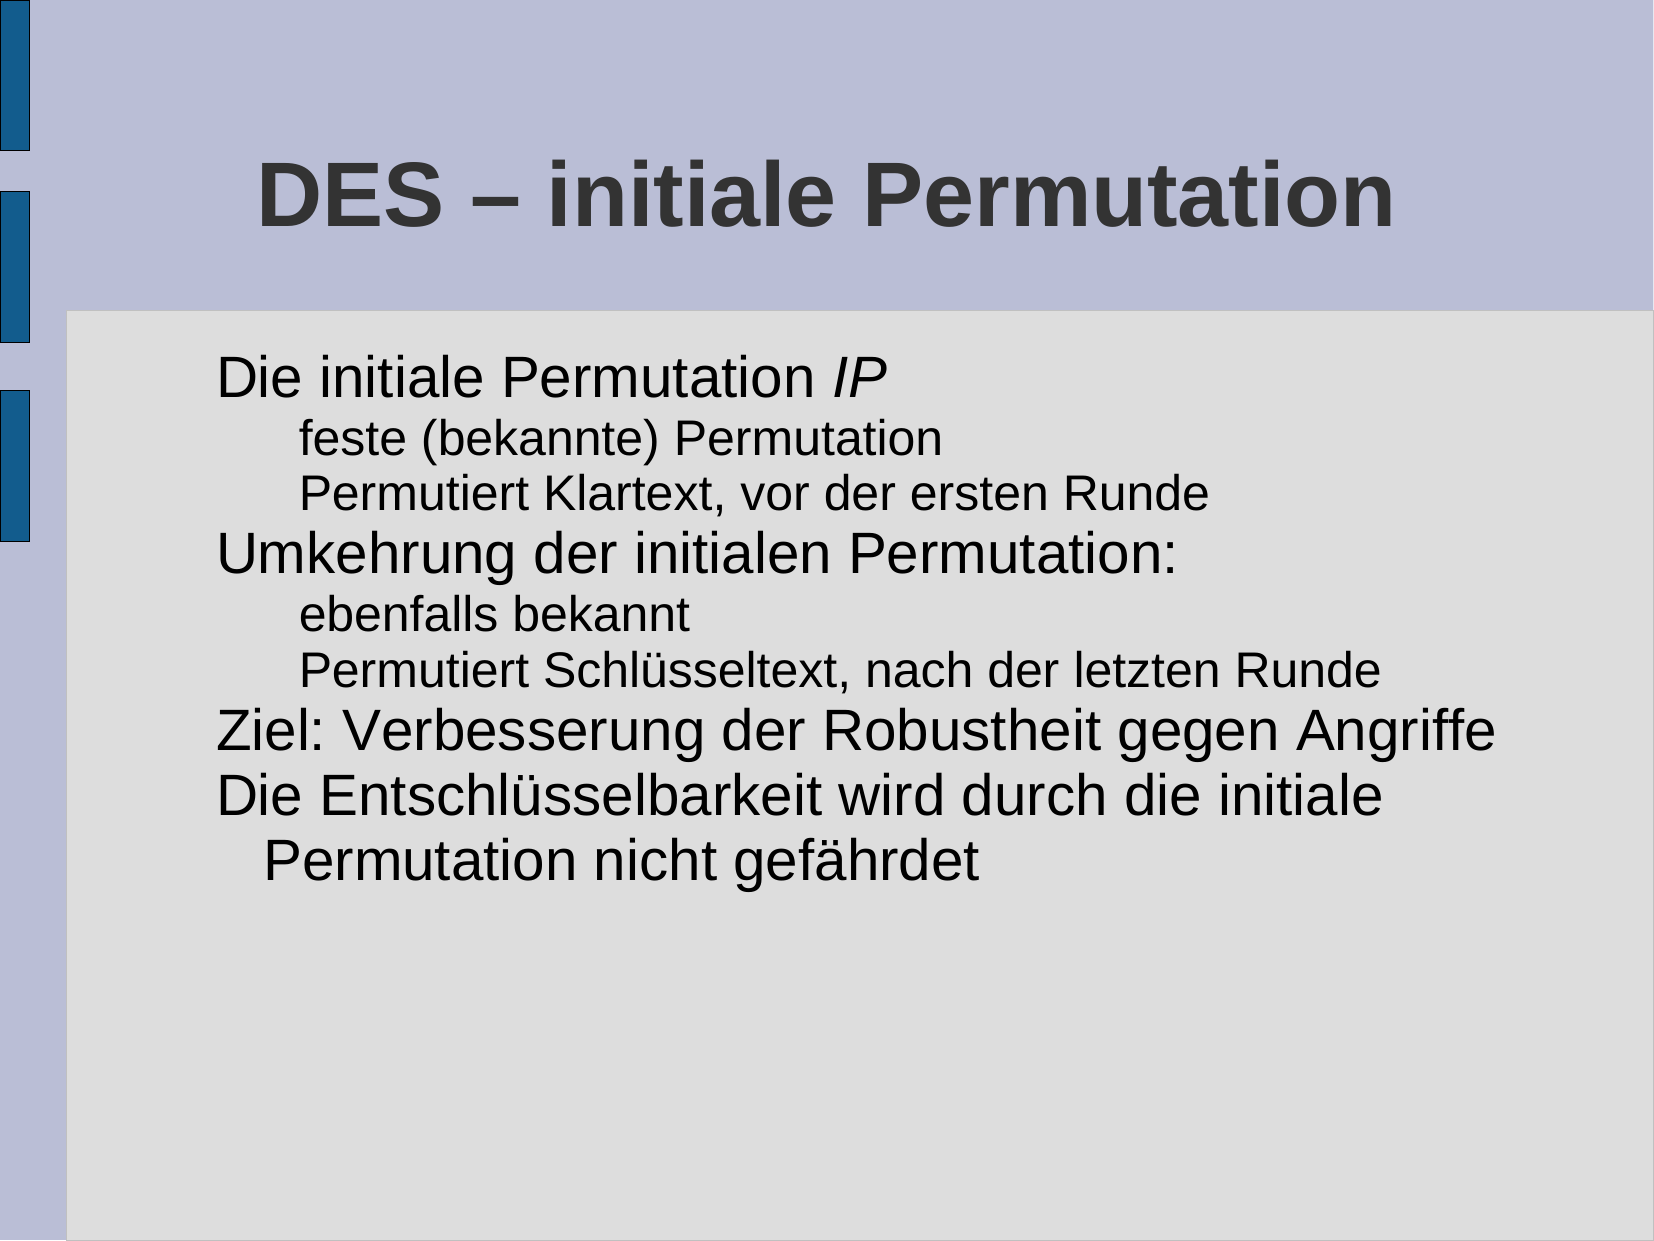

# DES – initiale Permutation
Die initiale Permutation IP
feste (bekannte) Permutation
Permutiert Klartext, vor der ersten Runde
Umkehrung der initialen Permutation:
ebenfalls bekannt
Permutiert Schlüsseltext, nach der letzten Runde
Ziel: Verbesserung der Robustheit gegen Angriffe
Die Entschlüsselbarkeit wird durch die initiale Permutation nicht gefährdet